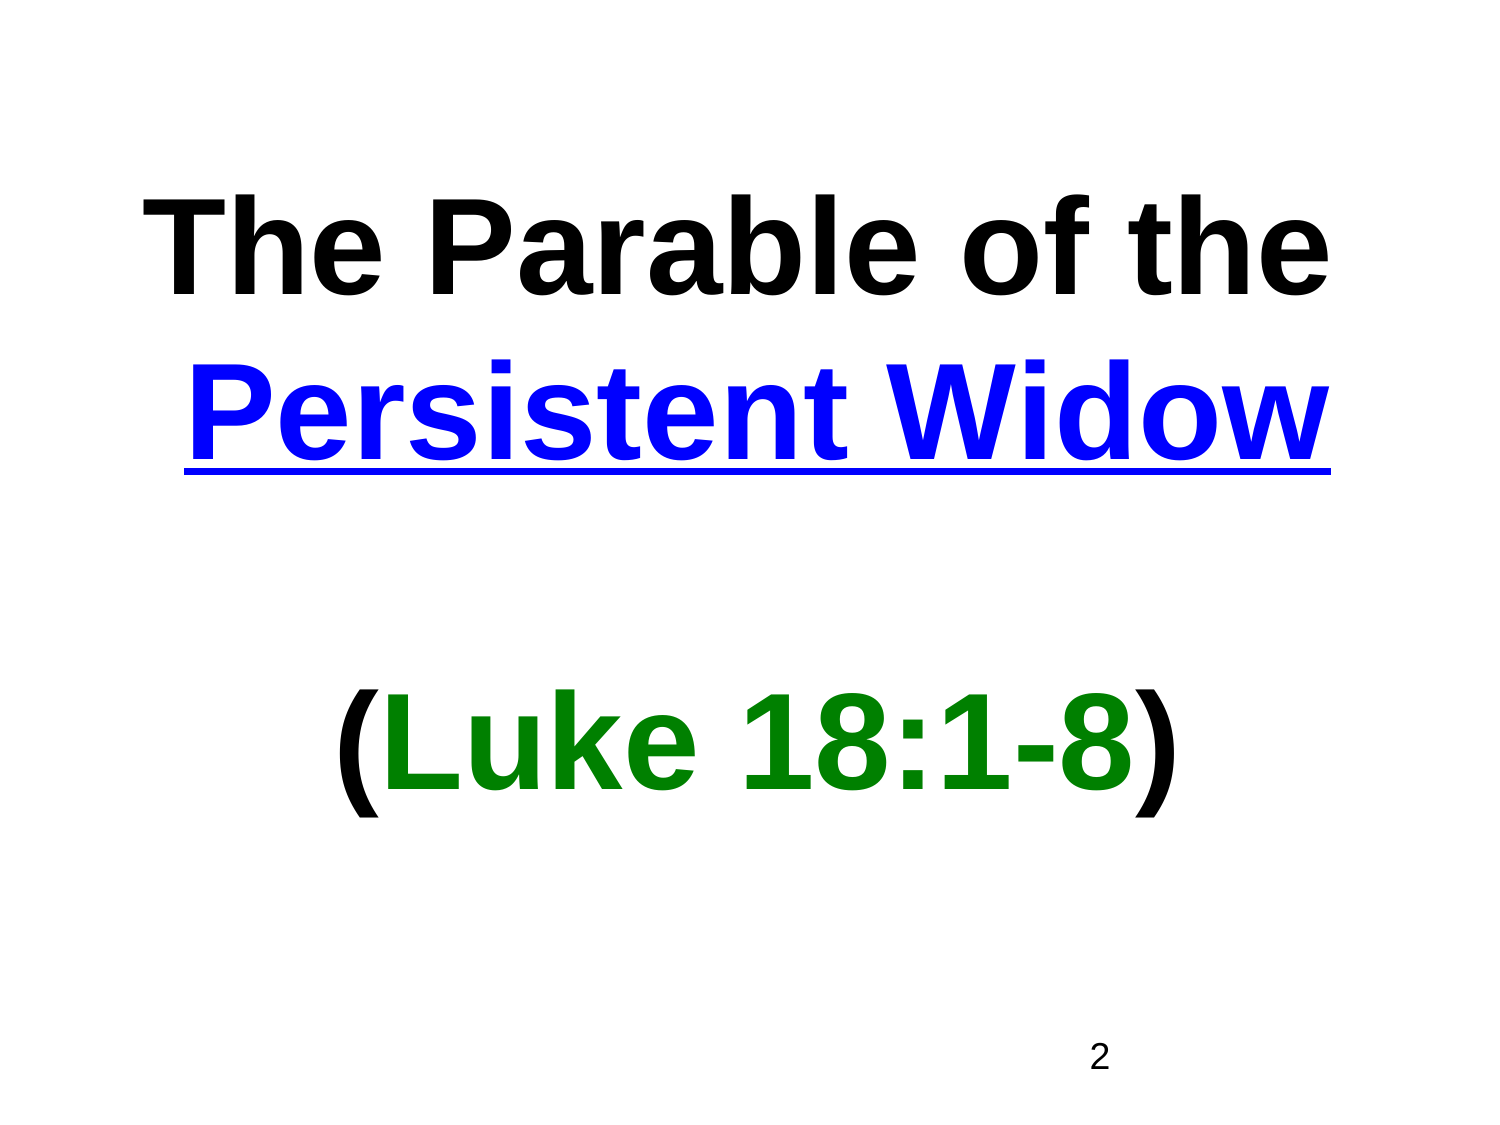

# The Parable of the Persistent Widow (Luke 18:1-8)
2